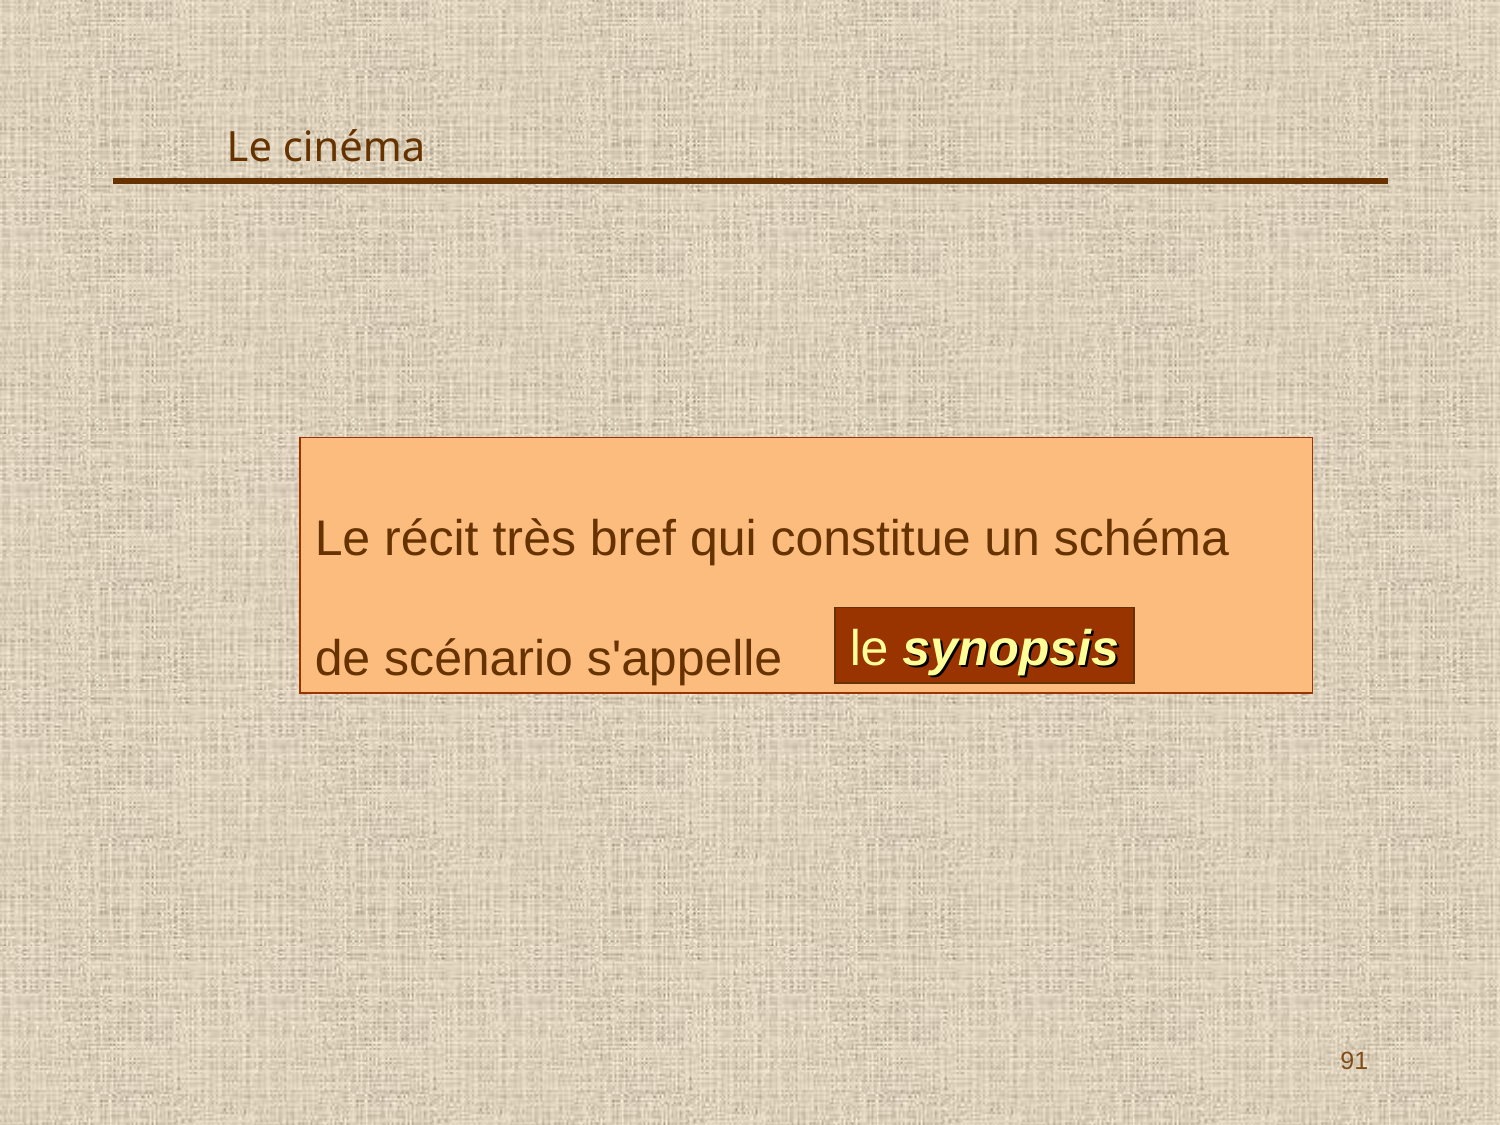

Le cinéma
Le récit très bref qui constitue un schéma de scénario s'appelle
le synopsis
91